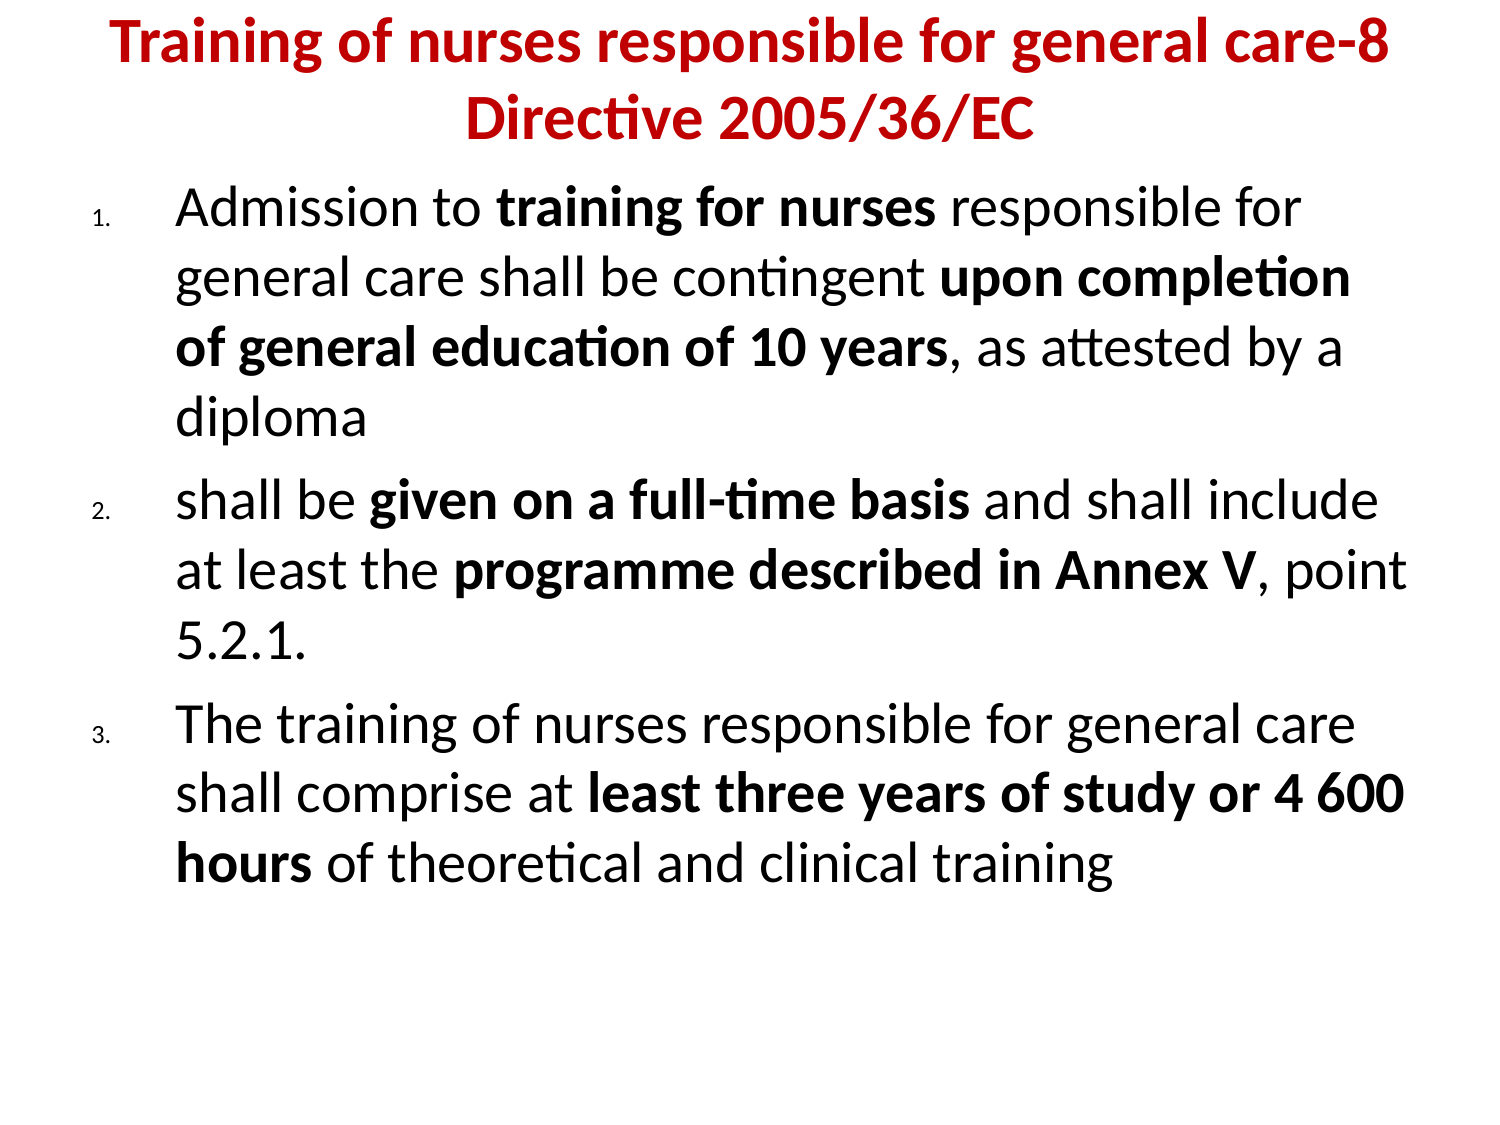

# Training of nurses responsible for general care-8 Directive 2005/36/EC
Admission to training for nurses responsible for general care shall be contingent upon completion of general education of 10 years, as attested by a diploma
shall be given on a full-time basis and shall include at least the programme described in Annex V, point 5.2.1.
The training of nurses responsible for general care shall comprise at least three years of study or 4 600 hours of theoretical and clinical training